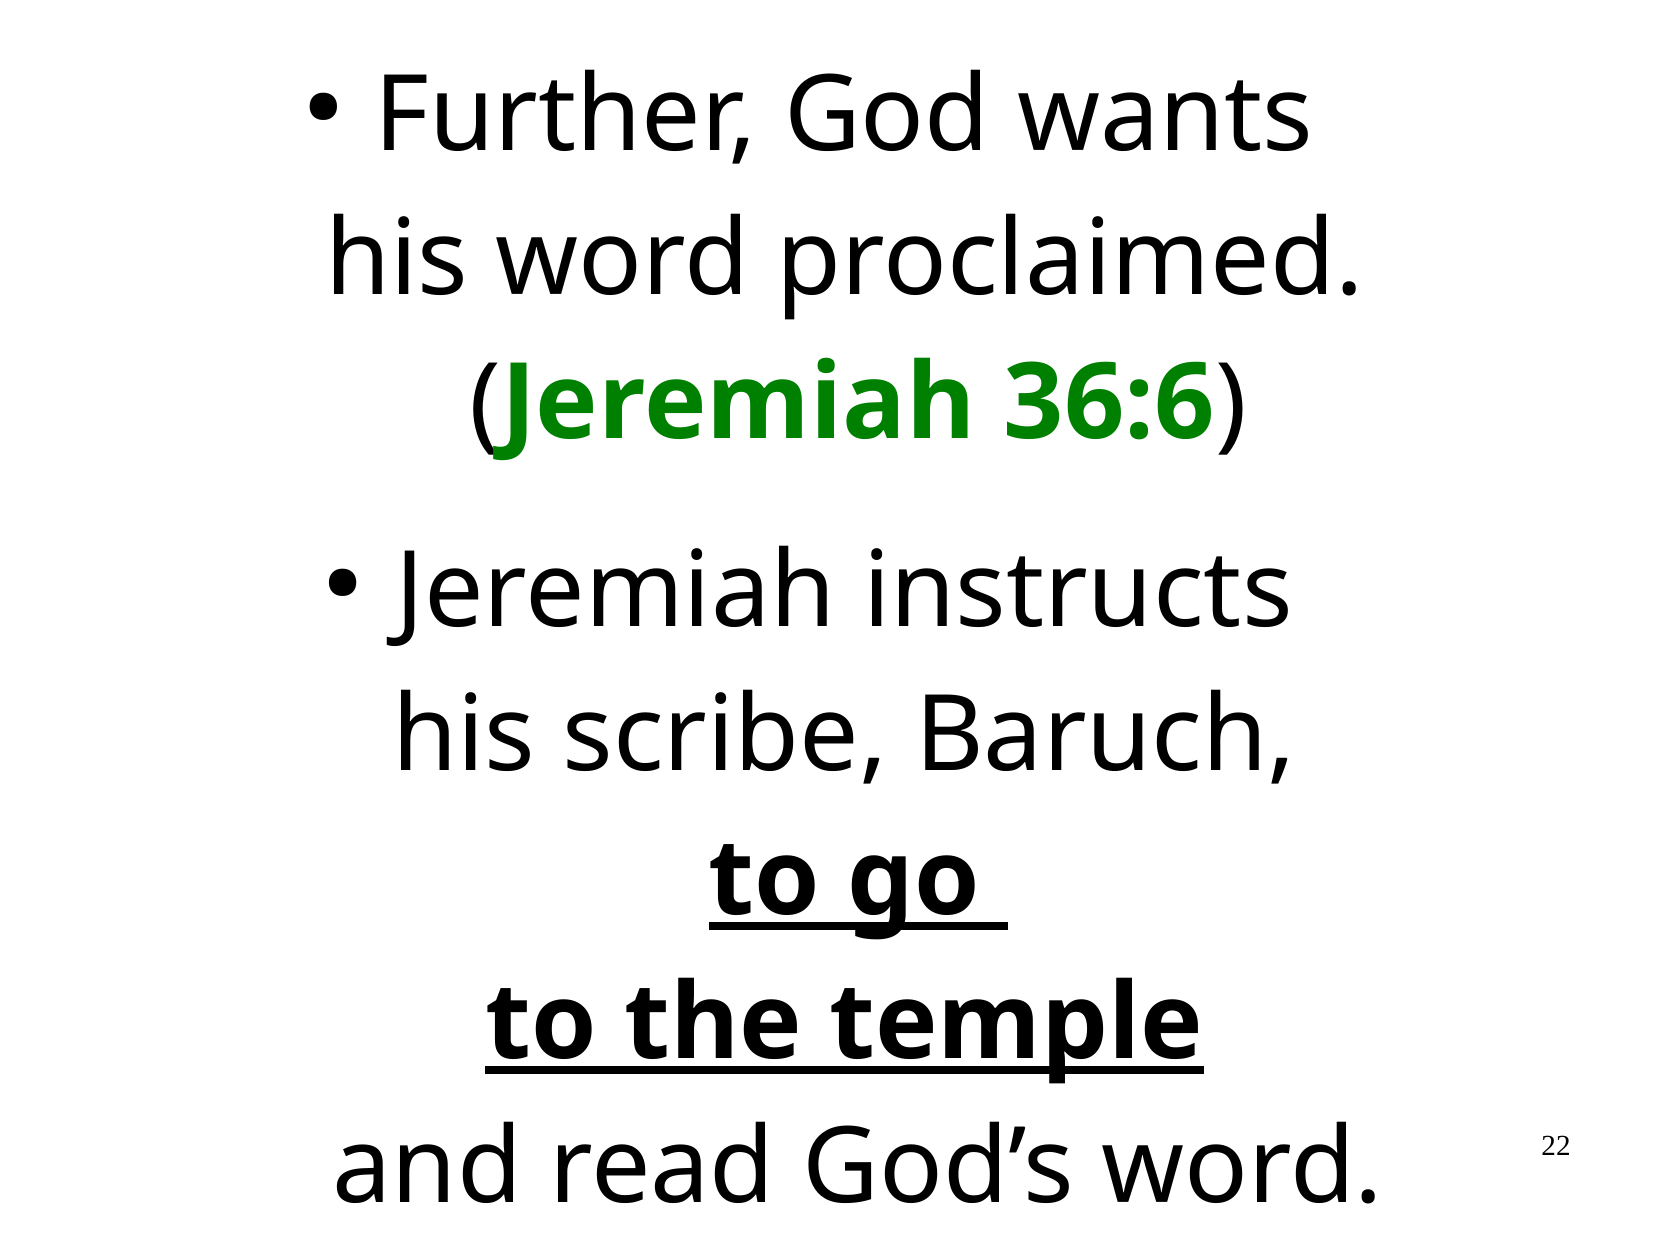

# Further, God wants his word proclaimed. (Jeremiah 36:6)
Jeremiah instructs
his scribe, Baruch,
to go
to the temple
and read God’s word.
22